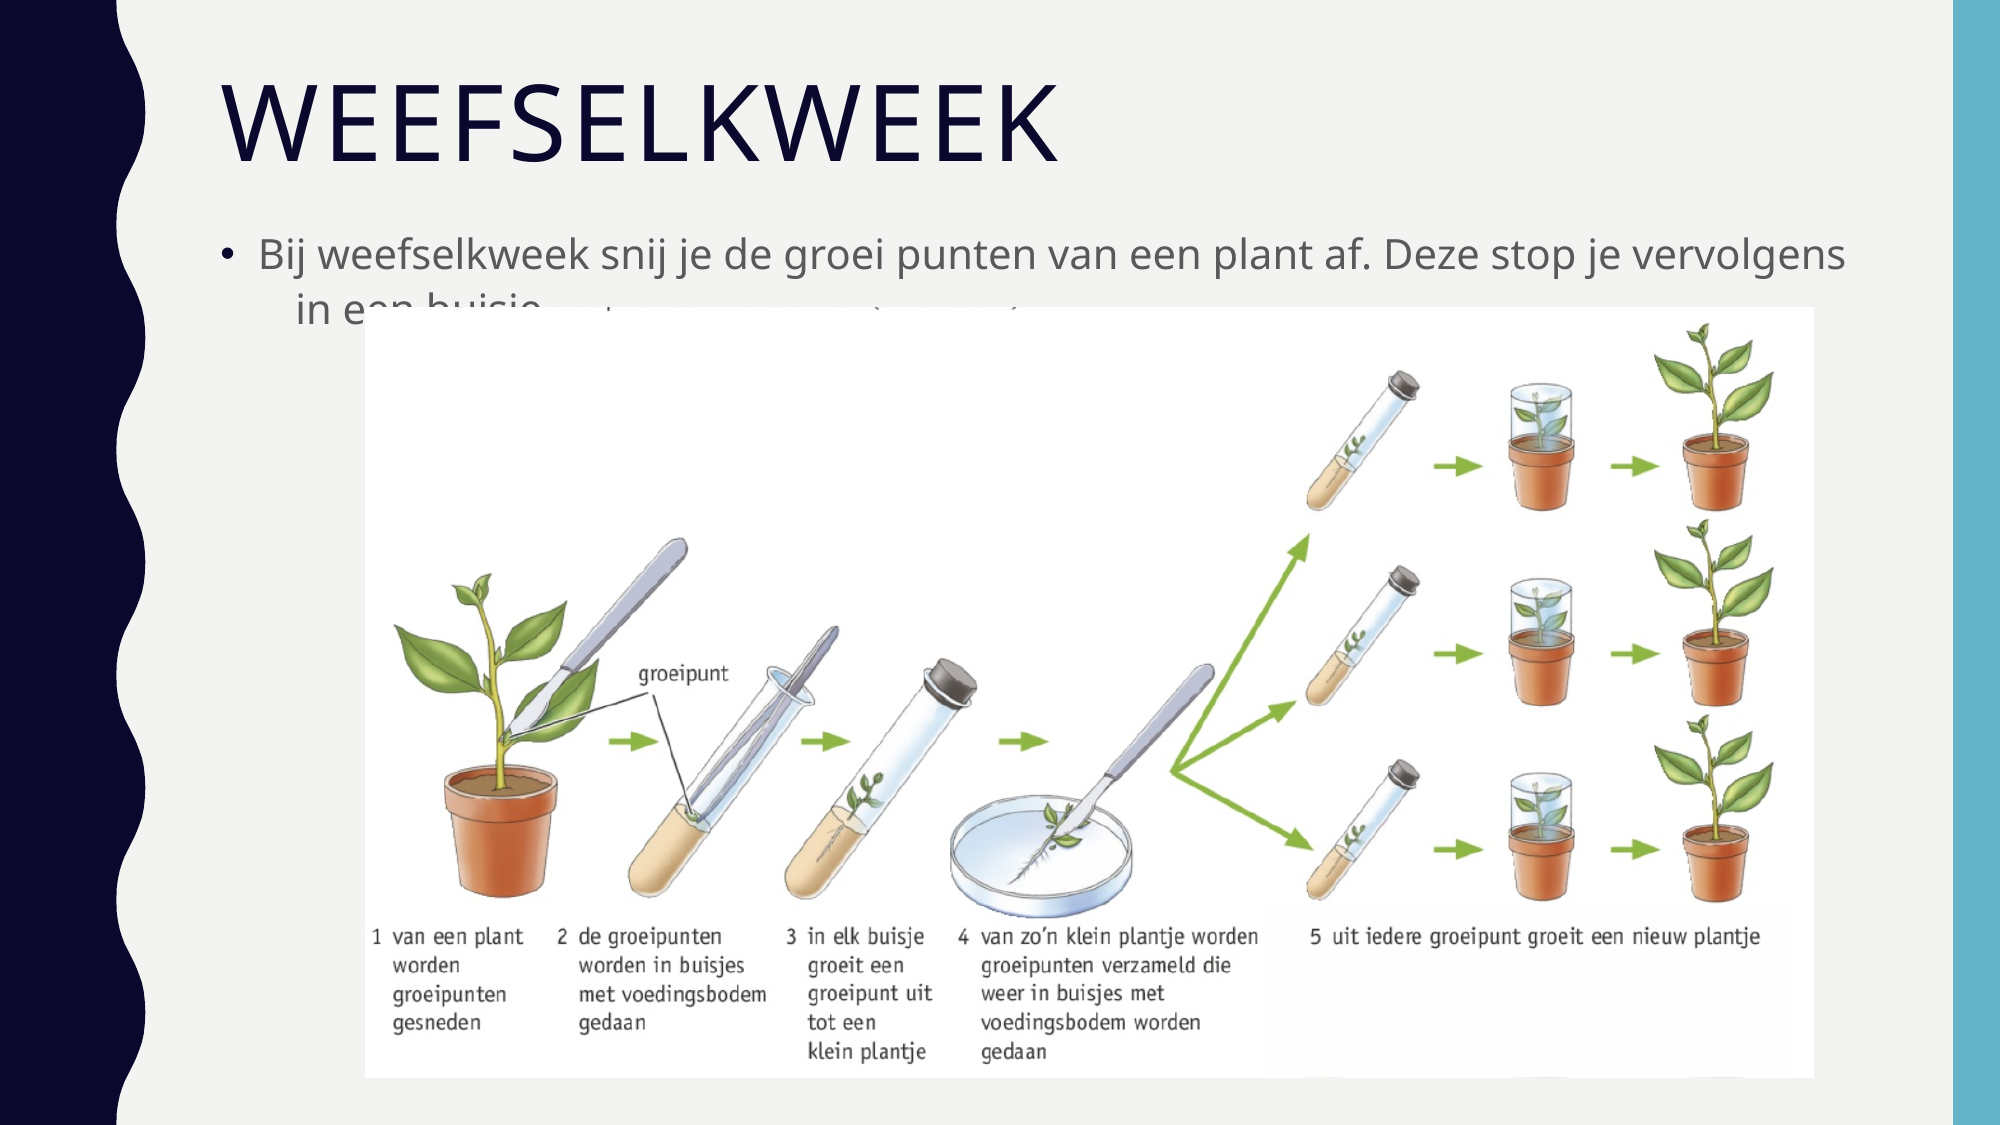

# Weefselkweek
Bij weefselkweek snij je de groei punten van een plant af. Deze stop je vervolgens in een buisje.